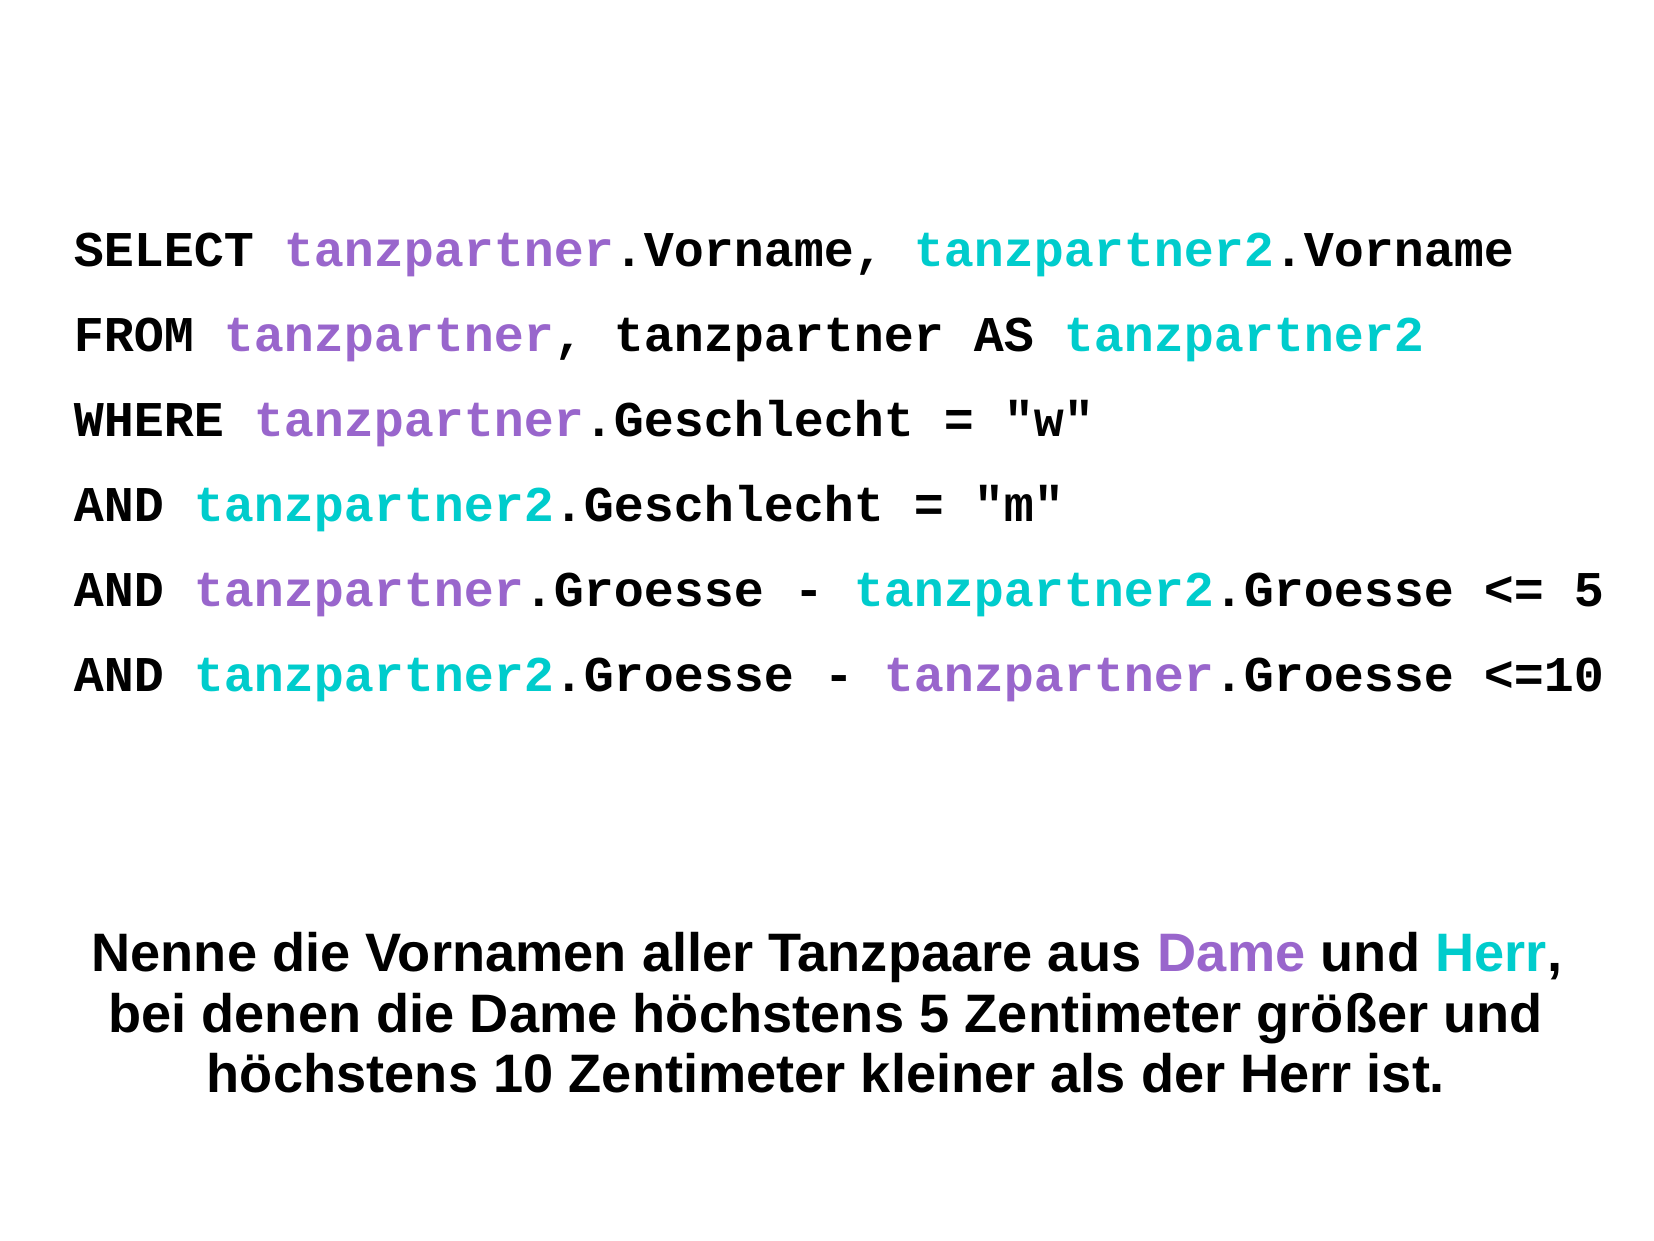

SELECT tanzpartner.Vorname, tanzpartner2.Vorname
FROM tanzpartner, tanzpartner AS tanzpartner2
WHERE tanzpartner.Geschlecht = "w"
AND tanzpartner2.Geschlecht = "m"
AND tanzpartner.Groesse - tanzpartner2.Groesse <= 5
AND tanzpartner2.Groesse - tanzpartner.Groesse <=10
Nenne die Vornamen aller Tanzpaare aus Dame und Herr, bei denen die Dame höchstens 5 Zentimeter größer und höchstens 10 Zentimeter kleiner als der Herr ist.